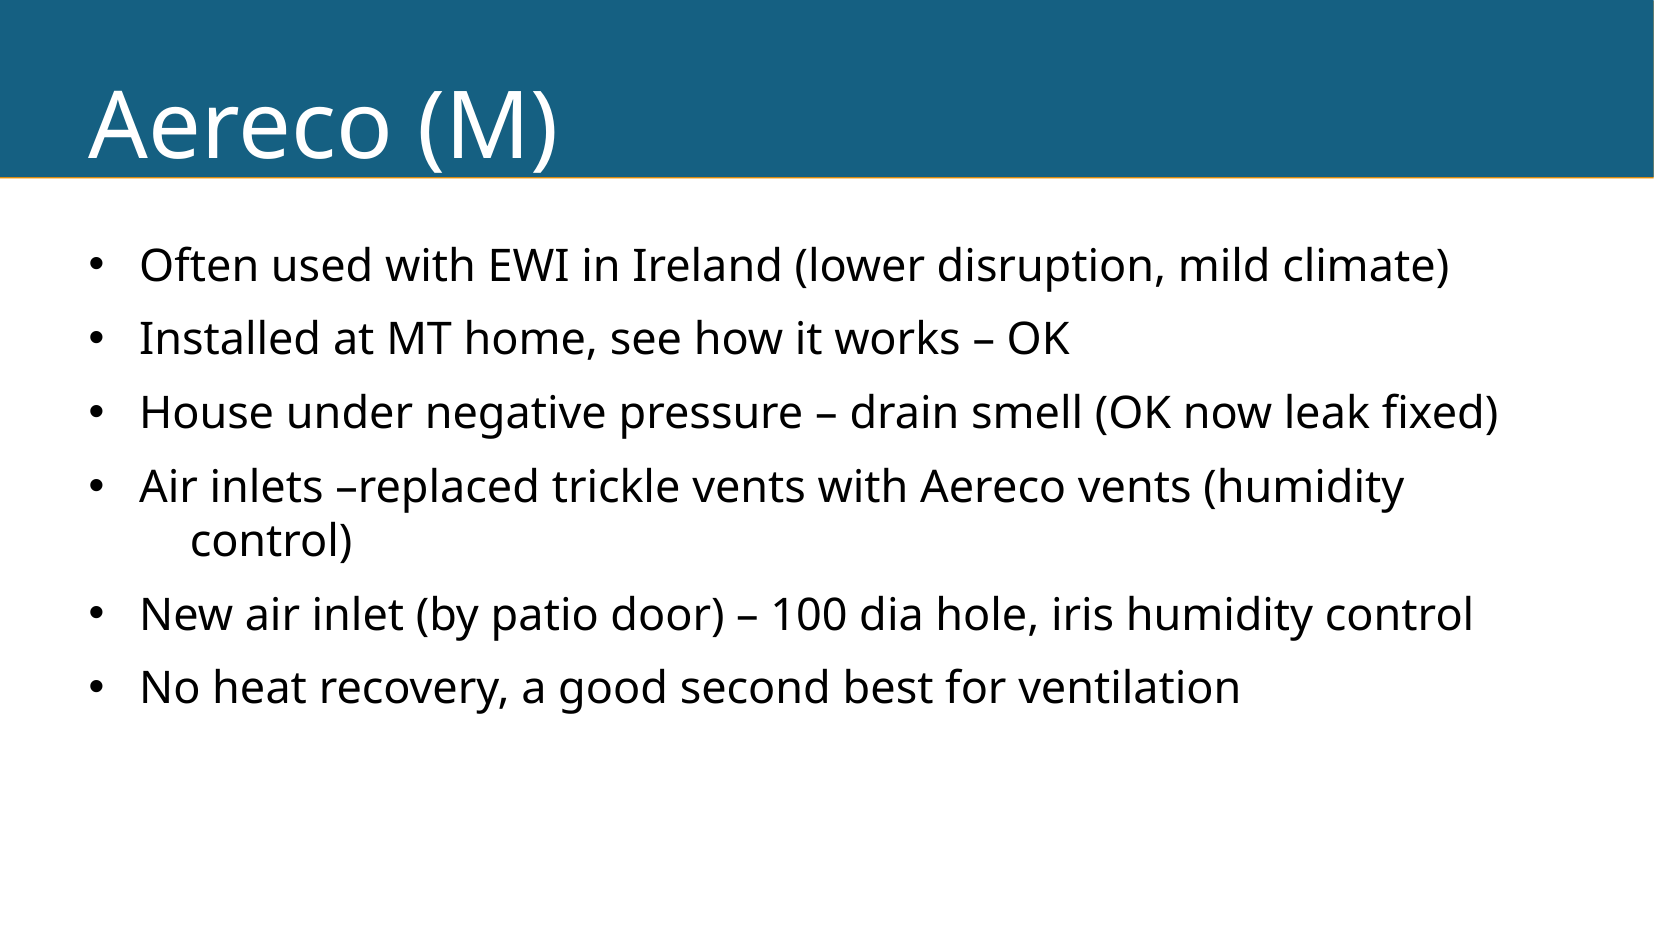

# Aereco (M)
Often used with EWI in Ireland (lower disruption, mild climate)
Installed at MT home, see how it works – OK
House under negative pressure – drain smell (OK now leak fixed)
Air inlets –replaced trickle vents with Aereco vents (humidity control)
New air inlet (by patio door) – 100 dia hole, iris humidity control
No heat recovery, a good second best for ventilation